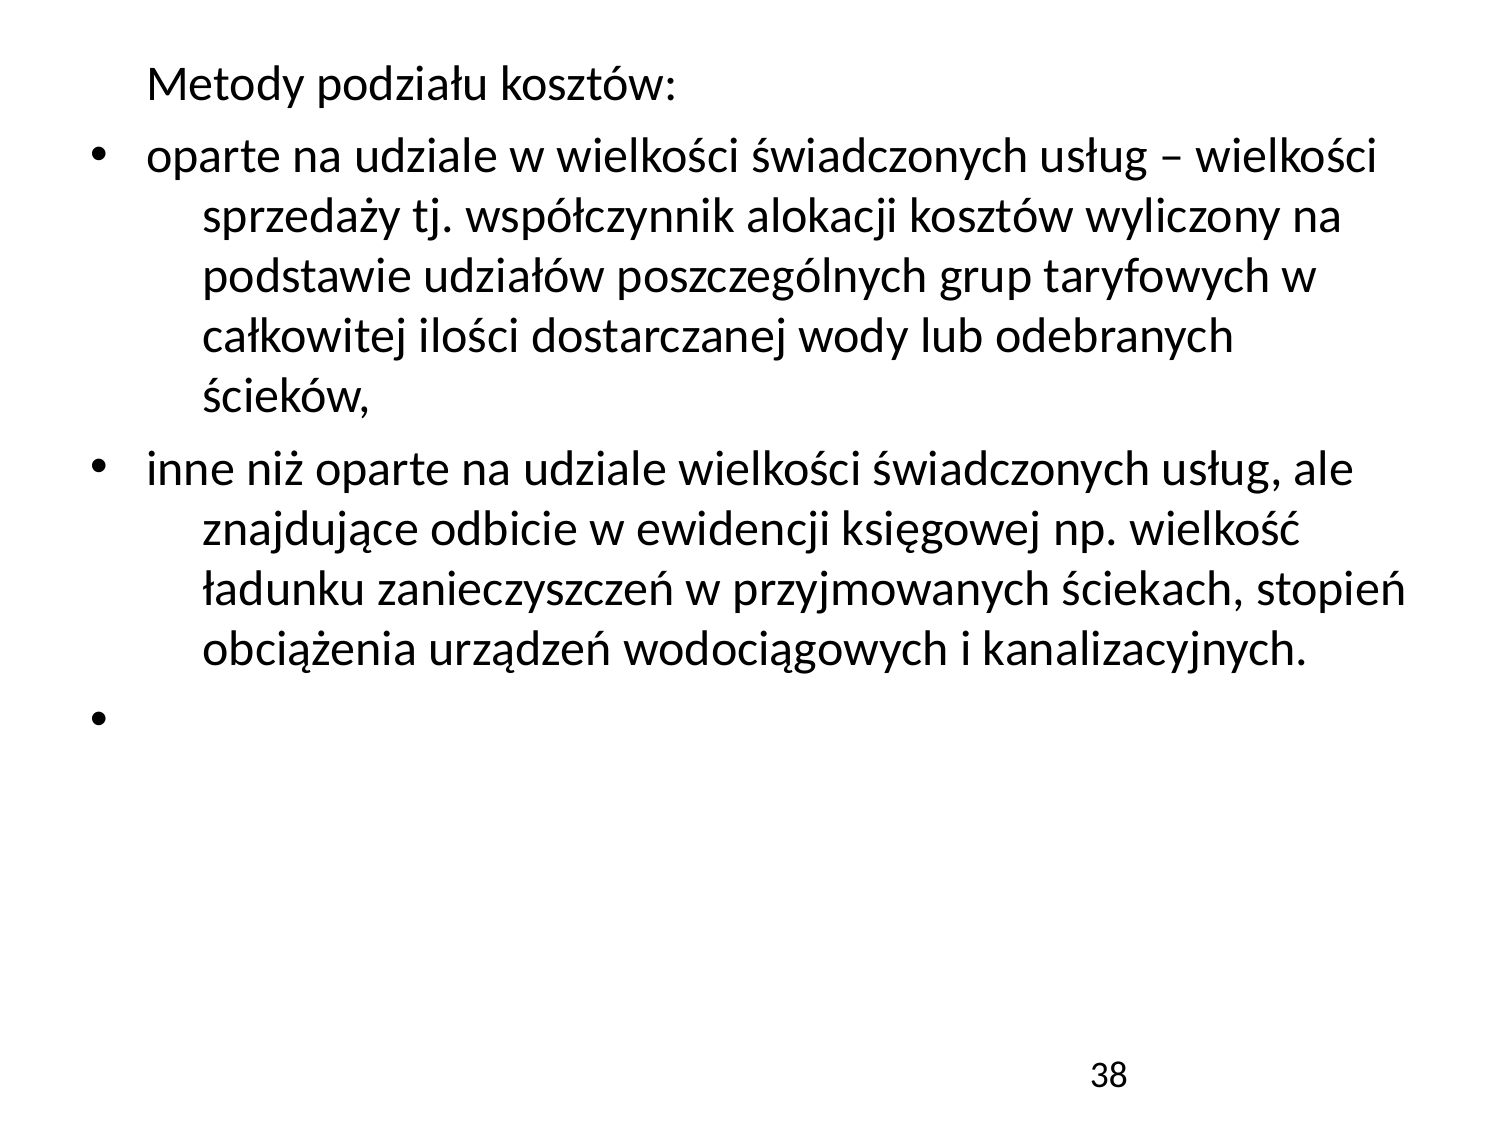

#
Metody podziału kosztów:
oparte na udziale w wielkości świadczonych usług – wielkości sprzedaży tj. współczynnik alokacji kosztów wyliczony na podstawie udziałów poszczególnych grup taryfowych w całkowitej ilości dostarczanej wody lub odebranych ścieków,
inne niż oparte na udziale wielkości świadczonych usług, ale znajdujące odbicie w ewidencji księgowej np. wielkość ładunku zanieczyszczeń w przyjmowanych ściekach, stopień obciążenia urządzeń wodociągowych i kanalizacyjnych.